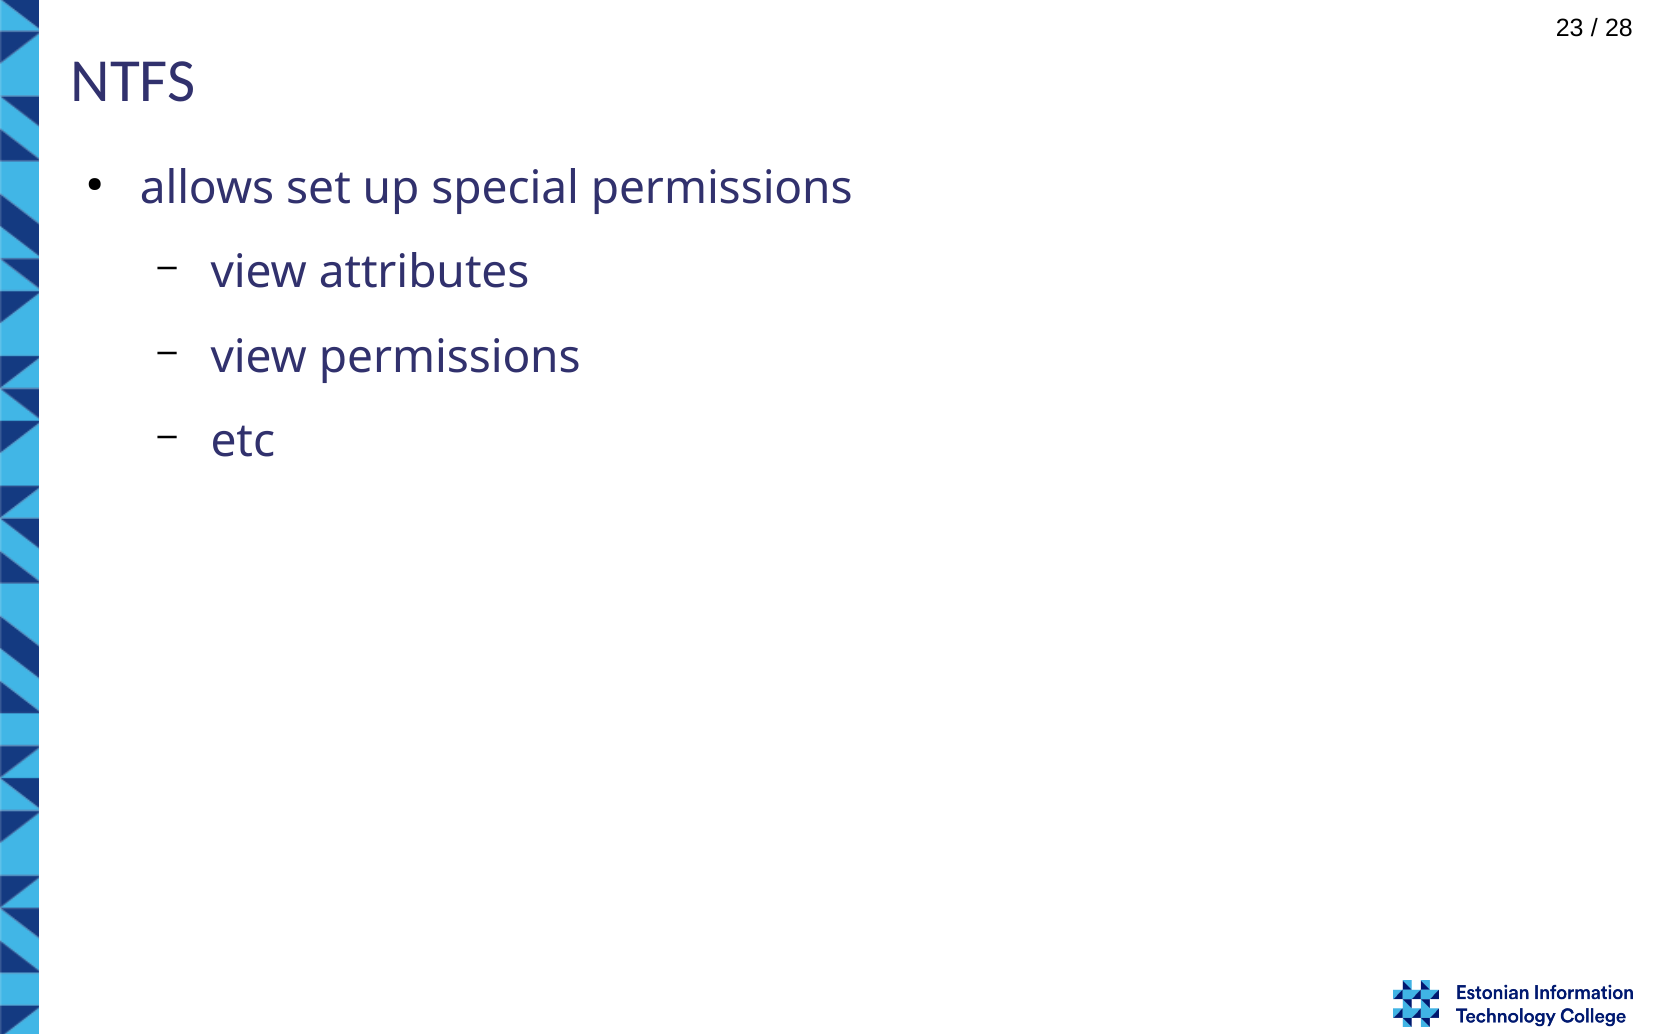

# NTFS
allows set up special permissions
view attributes
view permissions
etc